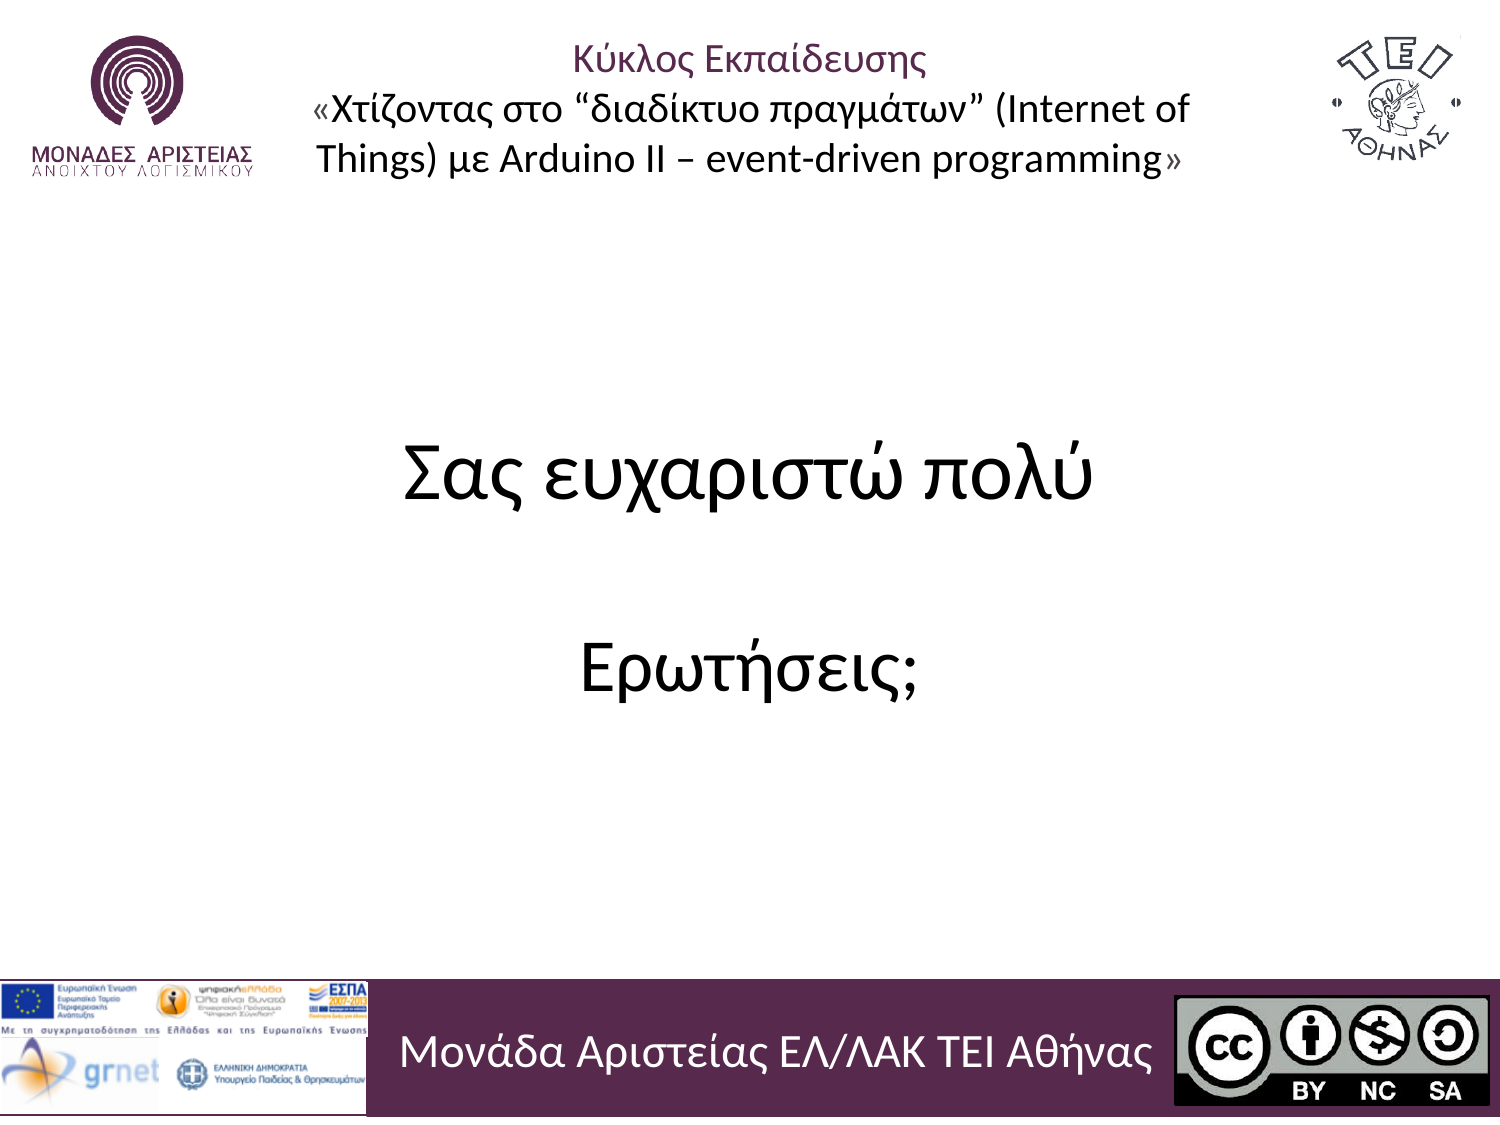

Κύκλος Εκπαίδευσης
«Χτίζοντας στο “διαδίκτυο πραγμάτων” (Internet οf Things) με Arduino II – event-driven programming»
# Σας ευχαριστώ πολύ Ερωτήσεις;
Μονάδα Αριστείας ΕΛ/ΛΑΚ ΤΕΙ Αθήνας